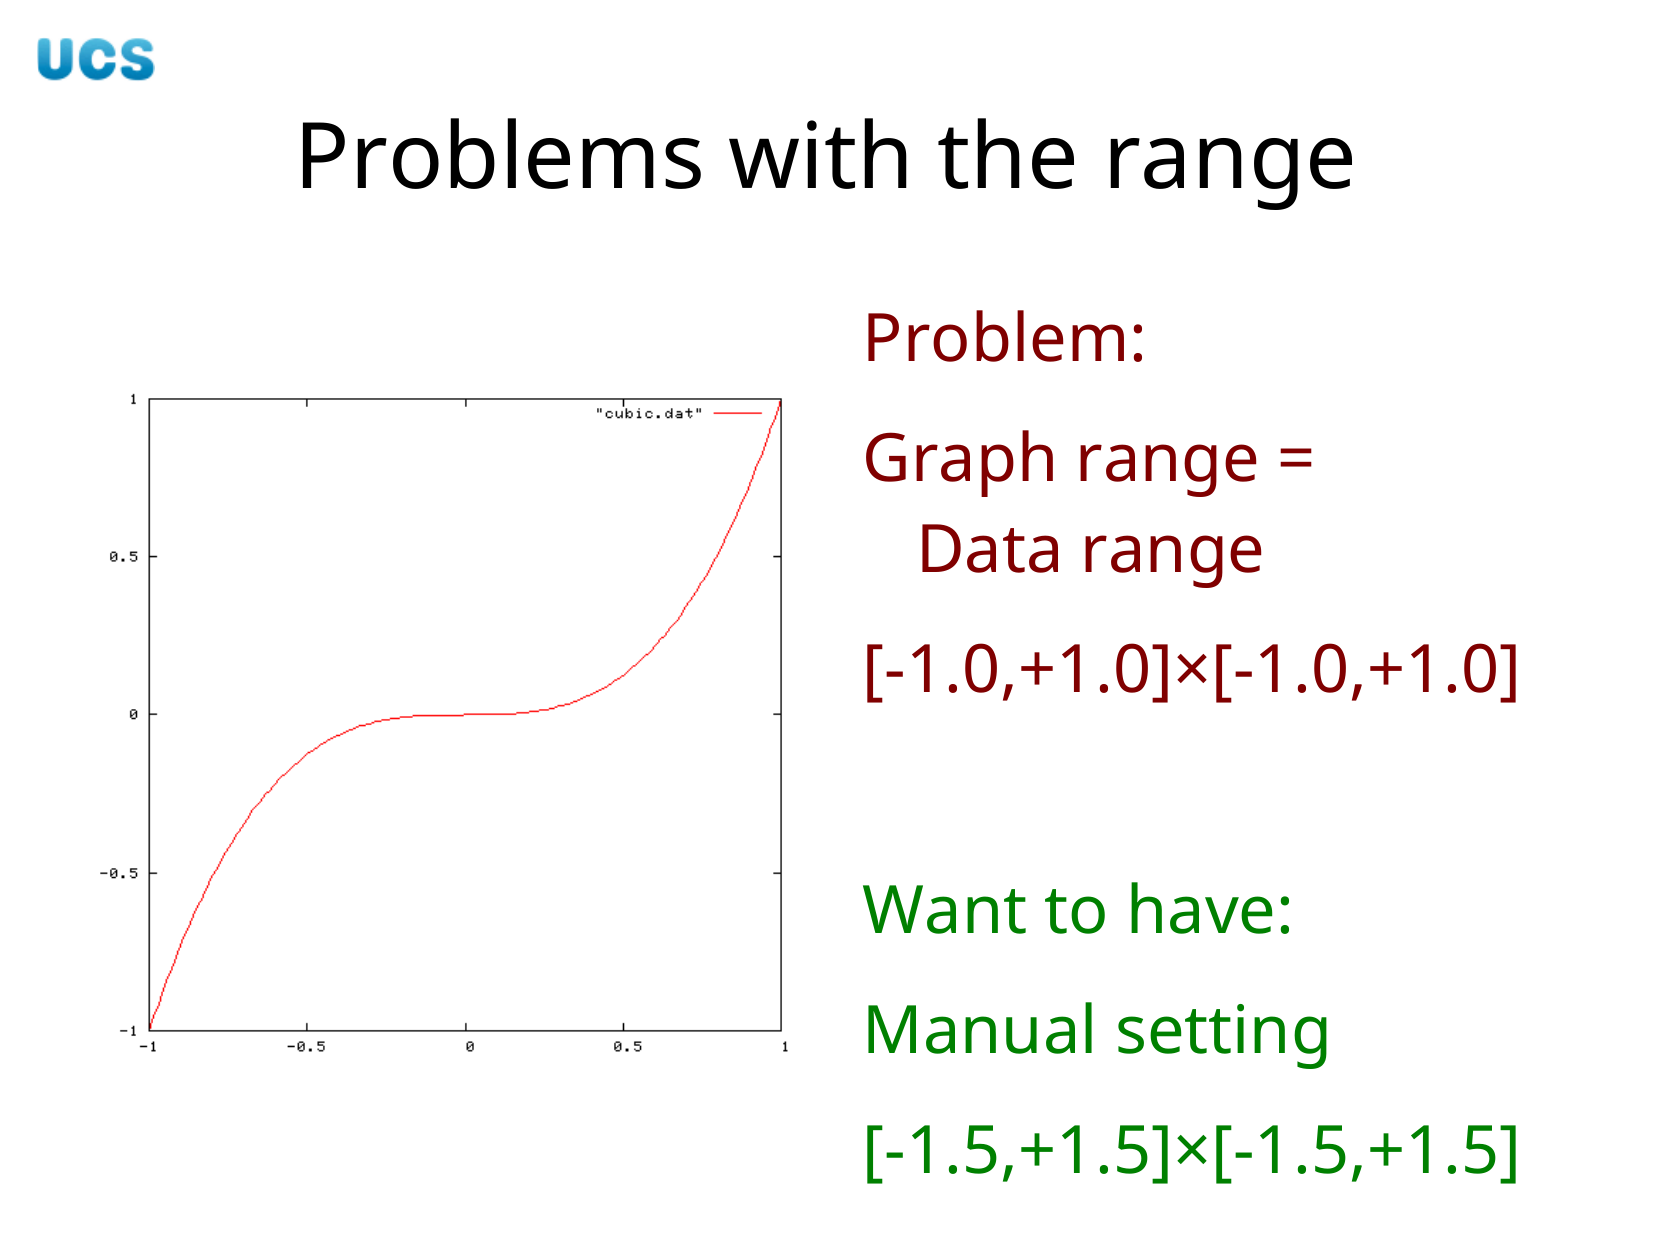

# Problems with the range
Problem:
Graph range =
Data range
[-1.0,+1.0]×[-1.0,+1.0]
Want to have:
Manual setting
[-1.5,+1.5]×[-1.5,+1.5]